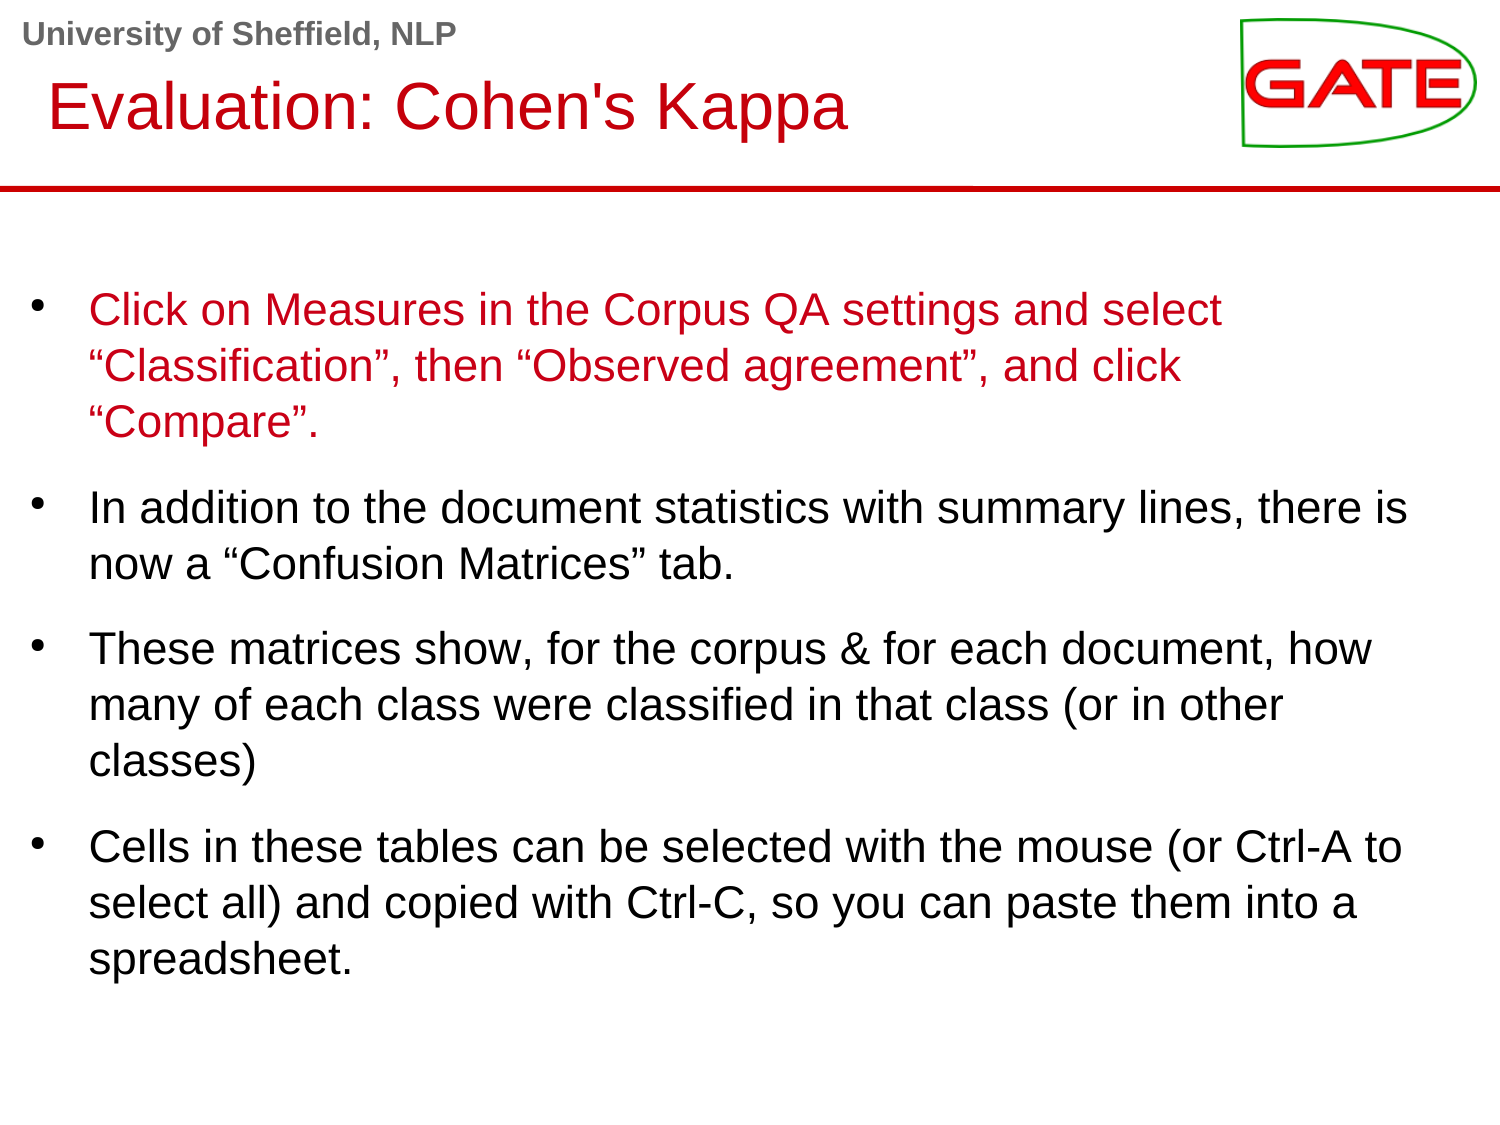

# Evaluation: Cohen's Kappa
Click on Measures in the Corpus QA settings and select “Classification”, then “Observed agreement”, and click “Compare”.
In addition to the document statistics with summary lines, there is now a “Confusion Matrices” tab.
These matrices show, for the corpus & for each document, how many of each class were classified in that class (or in other classes)
Cells in these tables can be selected with the mouse (or Ctrl-A to select all) and copied with Ctrl-C, so you can paste them into a spreadsheet.